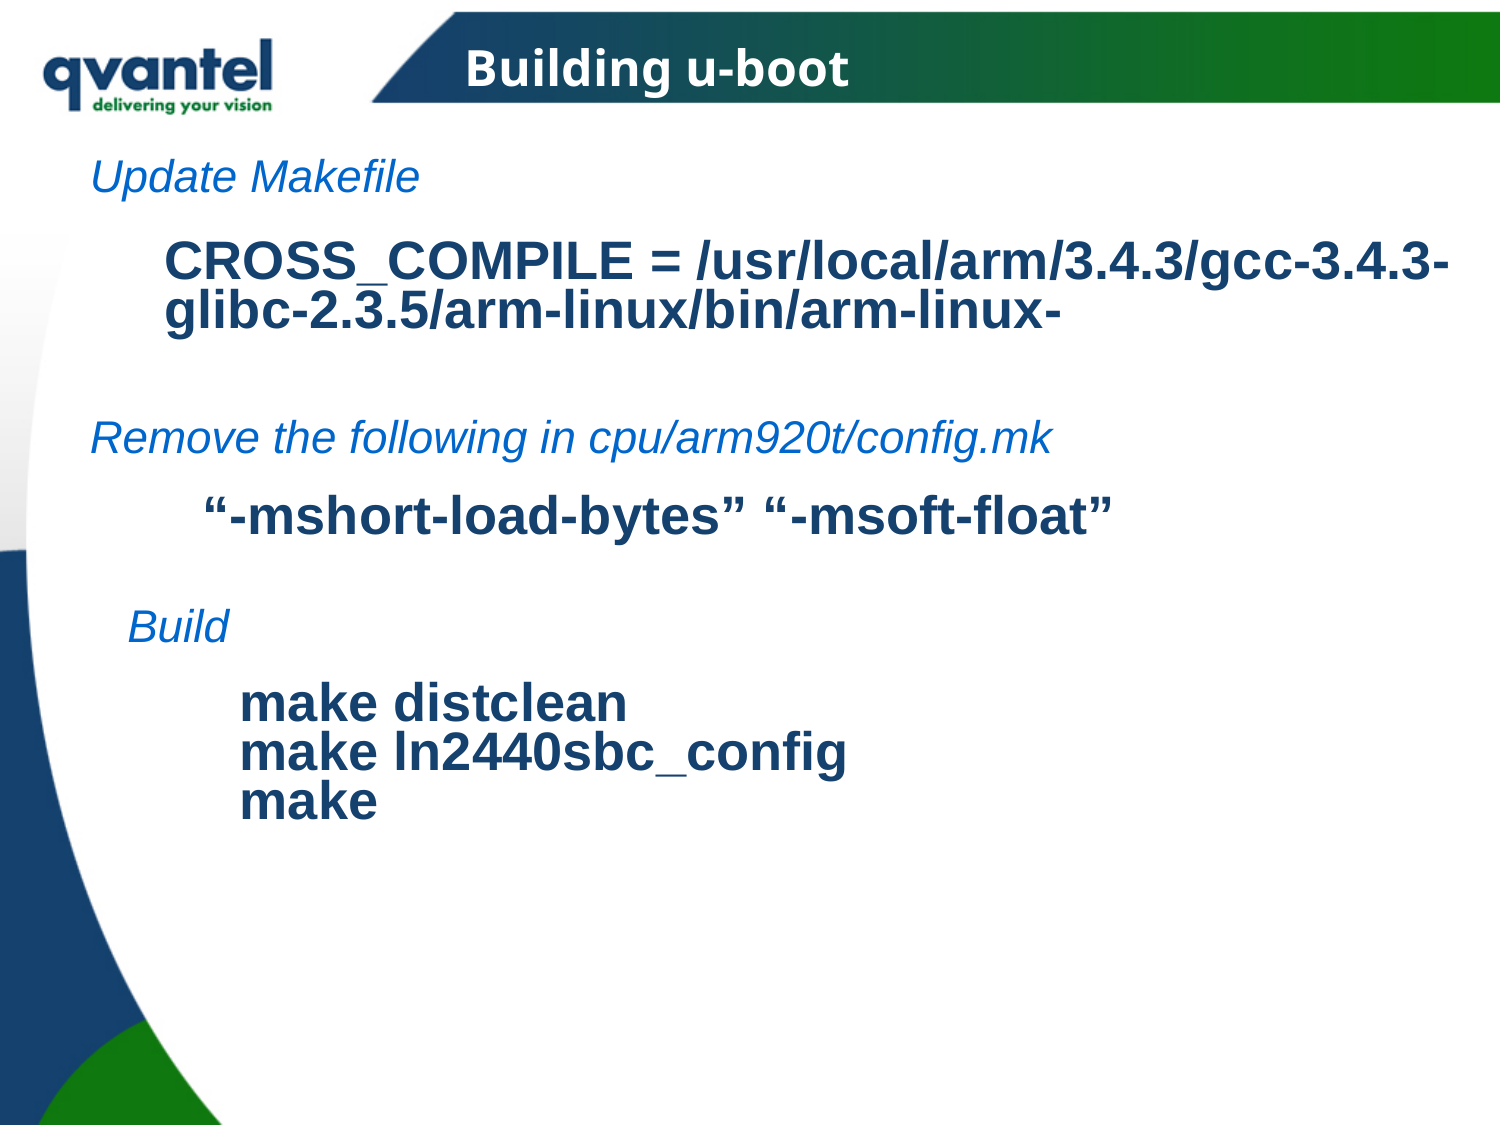

# Building u-boot
Update Makefile
CROSS_COMPILE = /usr/local/arm/3.4.3/gcc-3.4.3-glibc-2.3.5/arm-linux/bin/arm-linux-
Remove the following in cpu/arm920t/config.mk
“-mshort-load-bytes” “-msoft-float”
Build
make distclean
make ln2440sbc_config
make
© 2007 Qvantel Oy - http://www.qvantel.com